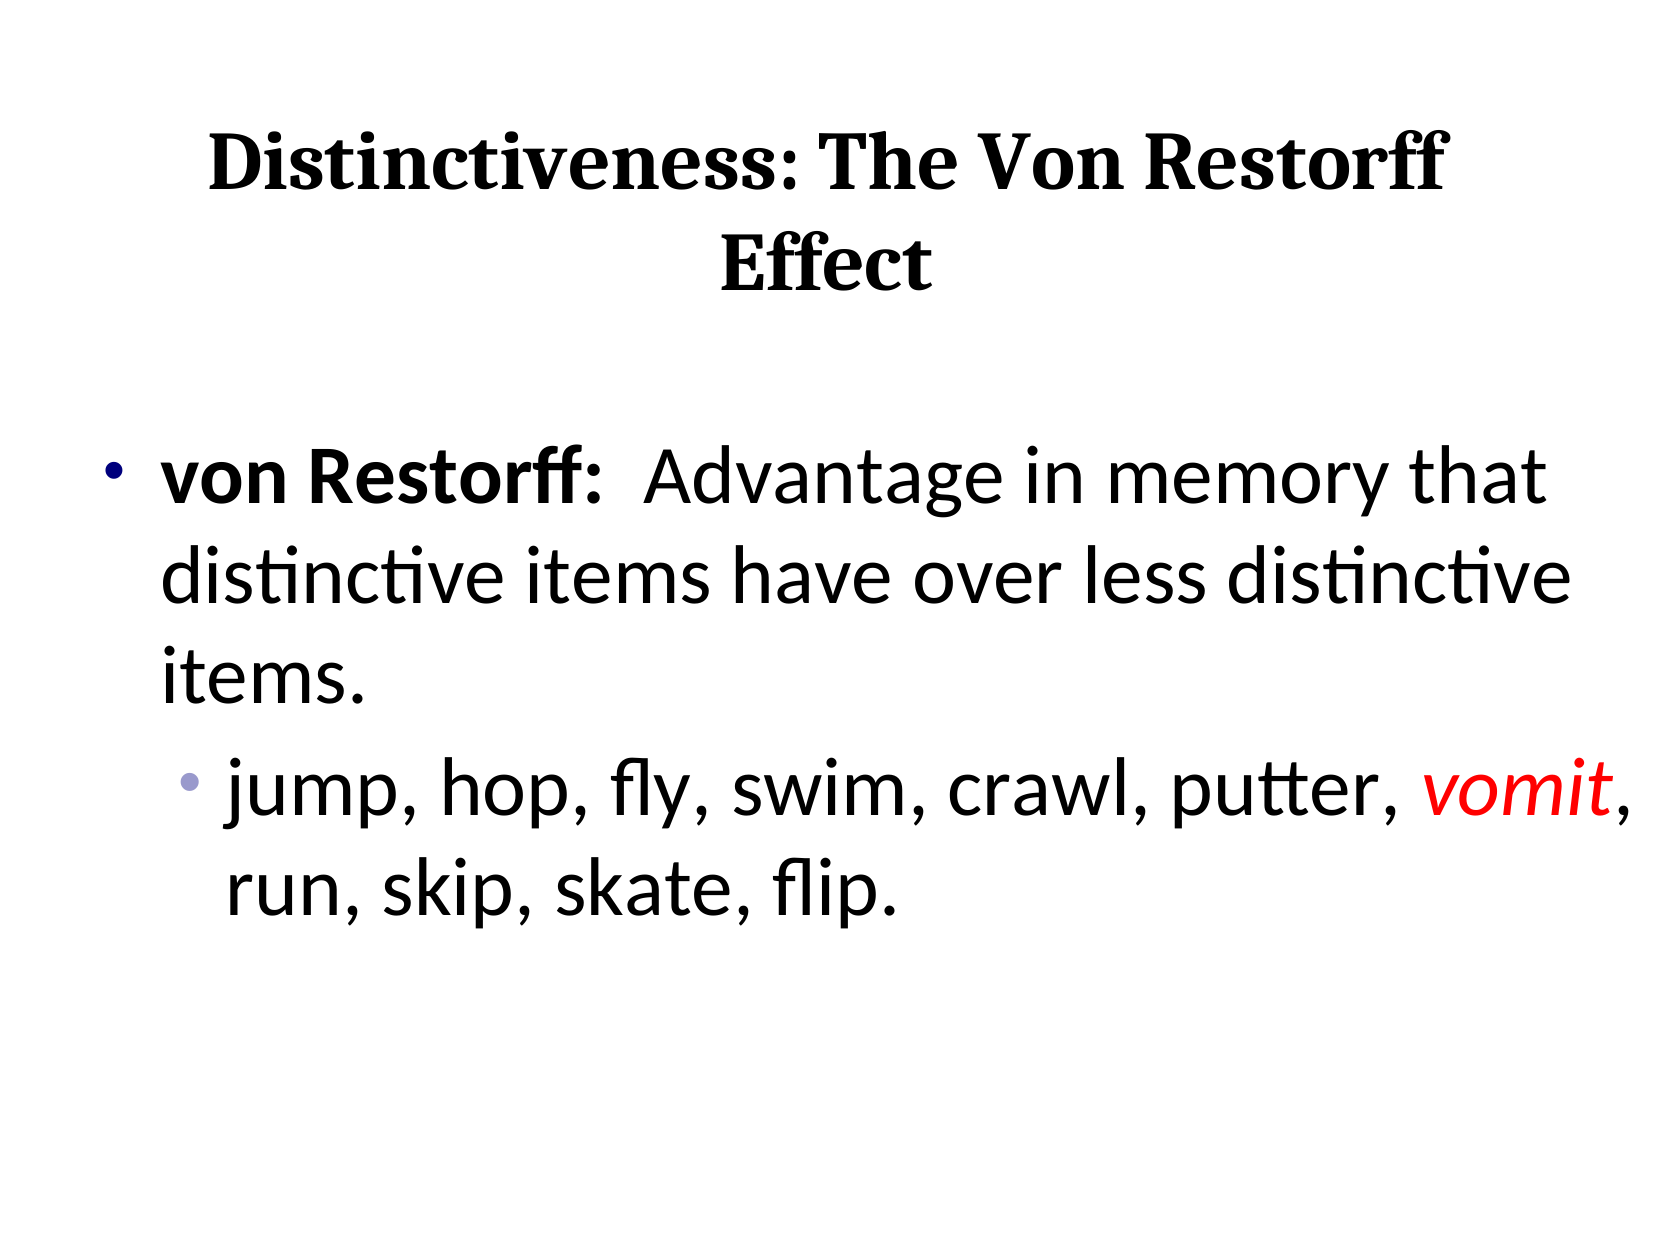

# Distinctiveness: The Von Restorff Effect
von Restorff: Advantage in memory that distinctive items have over less distinctive items.
jump, hop, fly, swim, crawl, putter, vomit, run, skip, skate, flip.